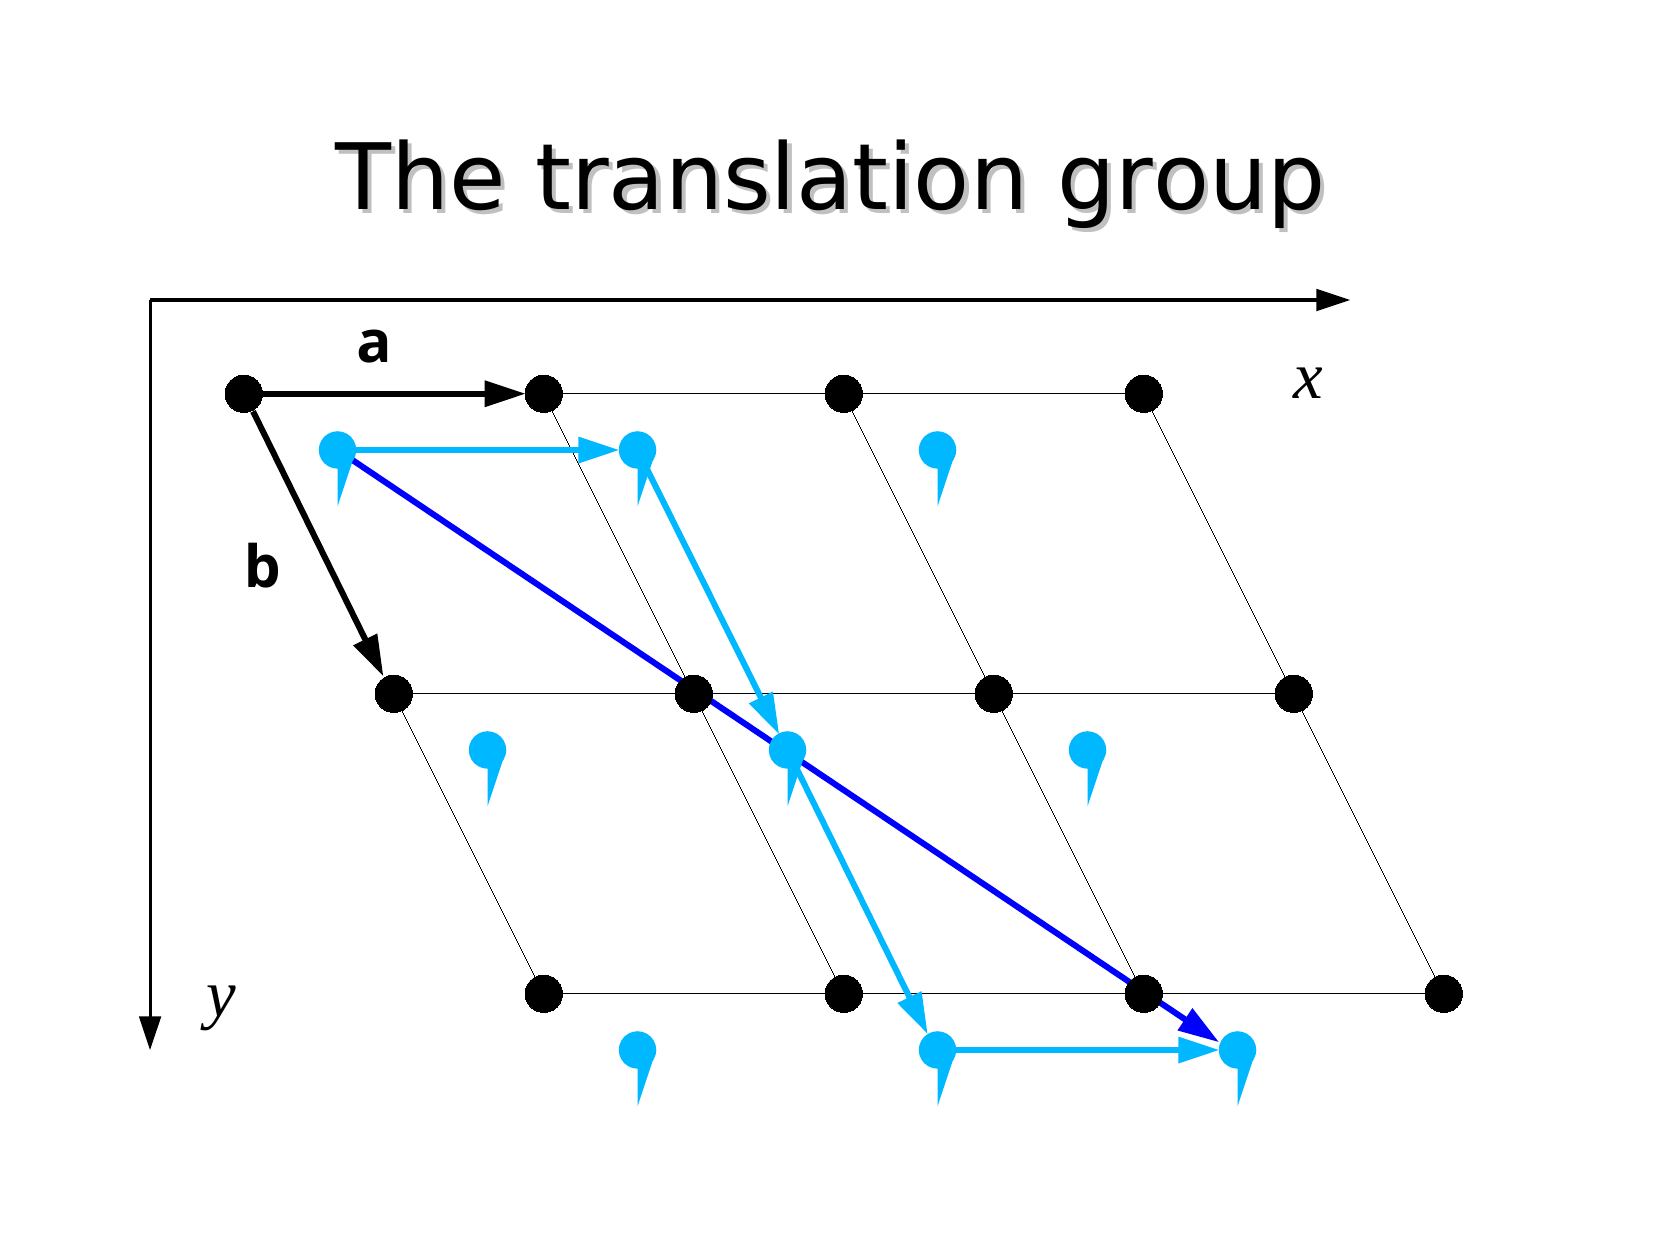

# The translation group
a
x
b
y